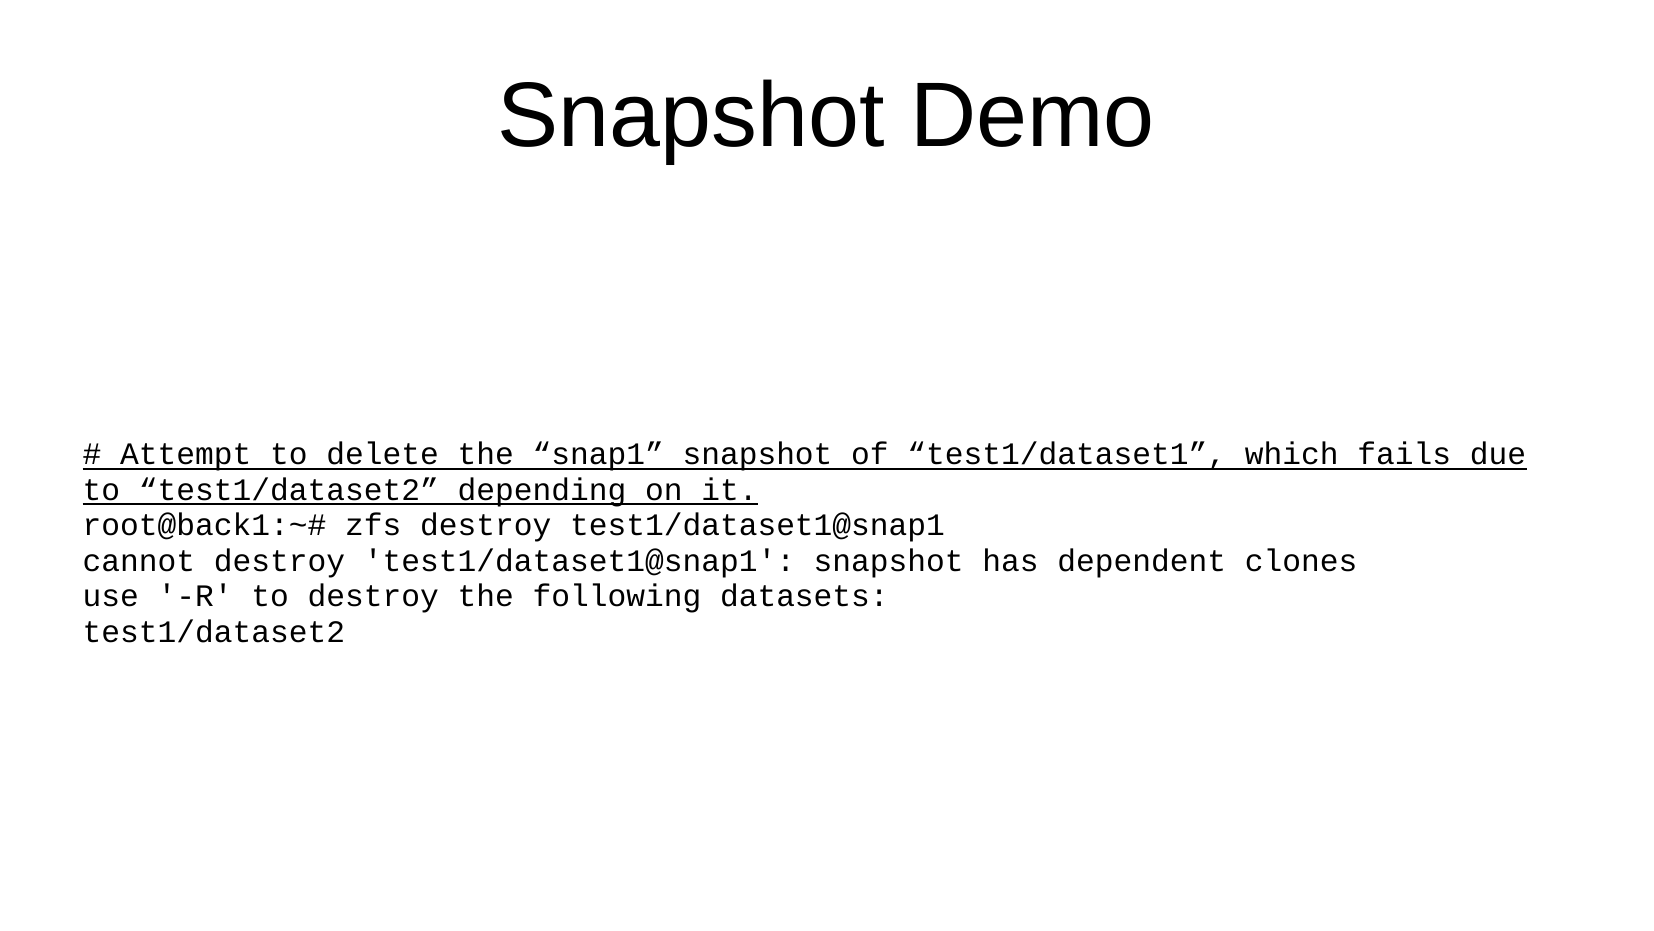

# Snapshot Demo
# Attempt to delete the “snap1” snapshot of “test1/dataset1”, which fails due to “test1/dataset2” depending on it.
root@back1:~# zfs destroy test1/dataset1@snap1
cannot destroy 'test1/dataset1@snap1': snapshot has dependent clones
use '-R' to destroy the following datasets:
test1/dataset2